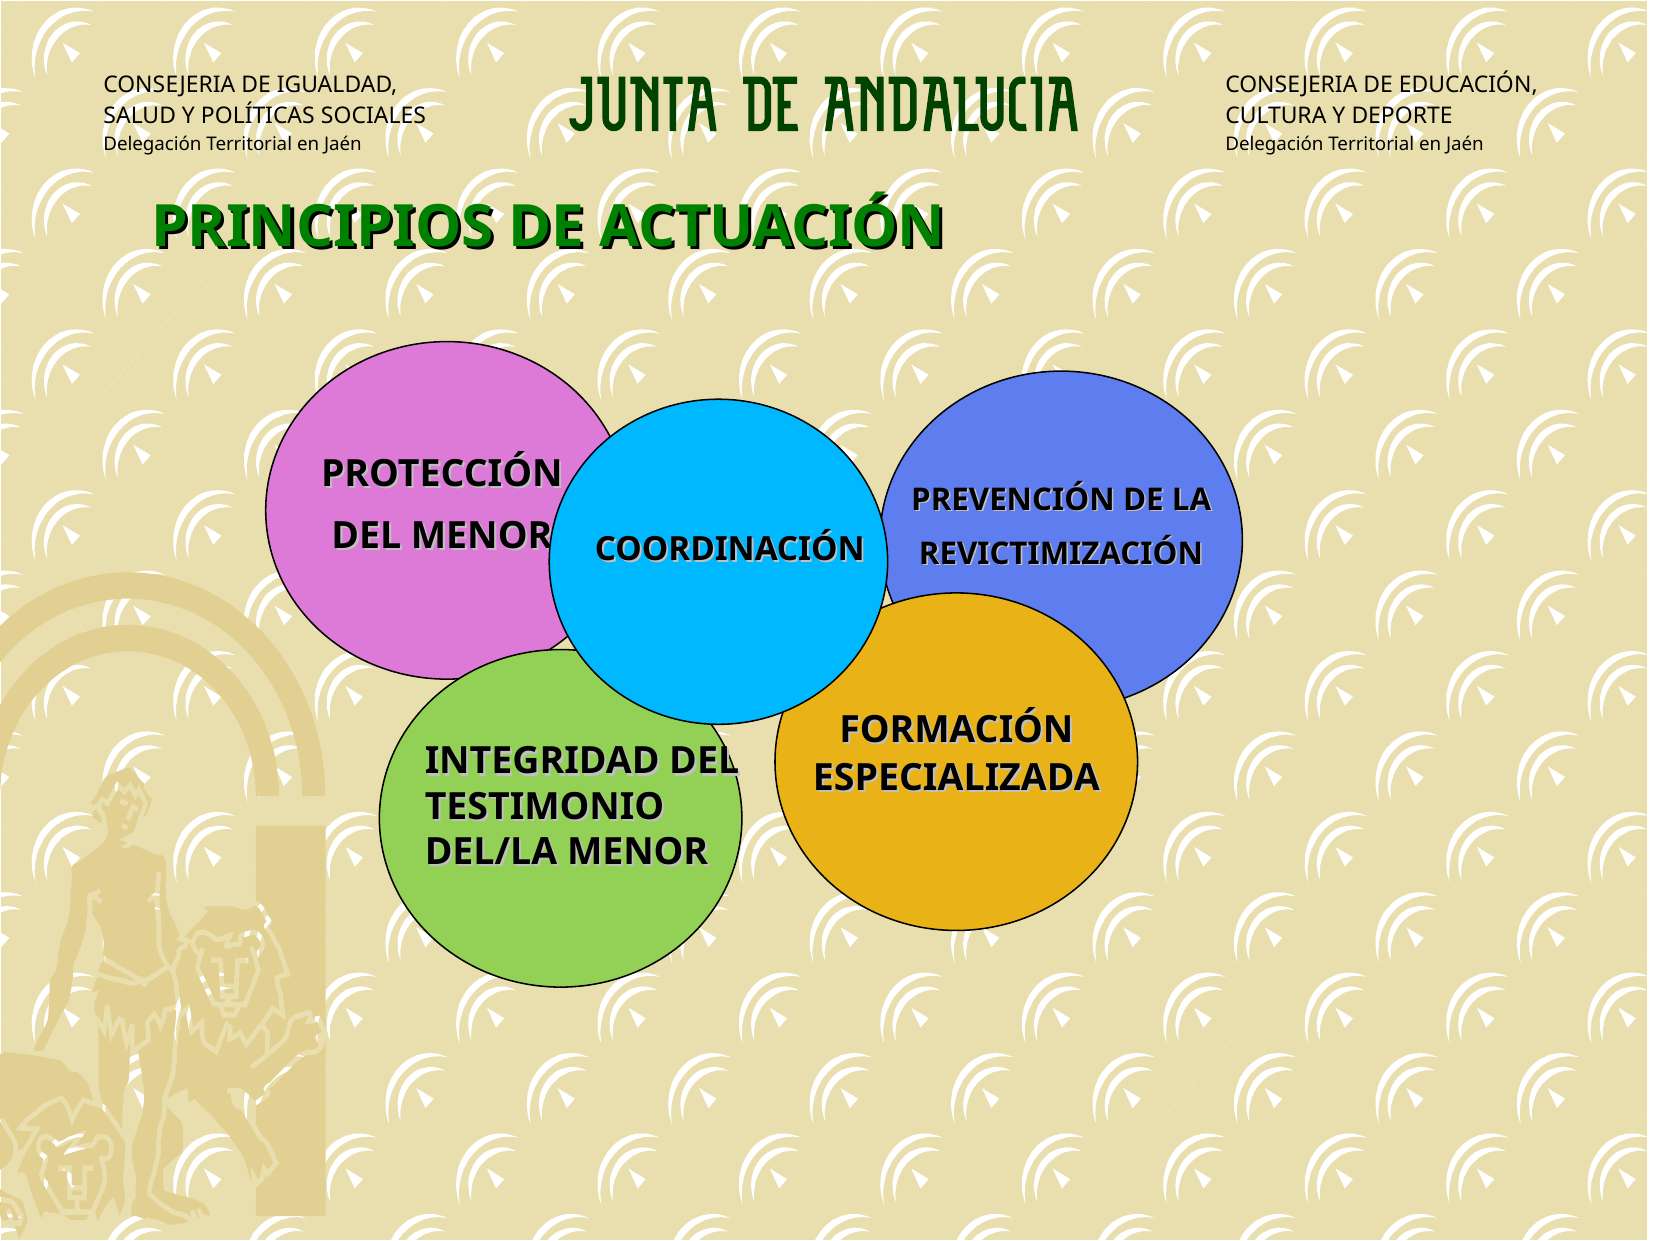

CONSEJERIA DE IGUALDAD,
SALUD Y POLÍTICAS SOCIALES
Delegación Territorial en Jaén
CONSEJERIA DE EDUCACIÓN,
CULTURA Y DEPORTE
Delegación Territorial en Jaén
PRINCIPIOS DE ACTUACIÓN
PROTECCIÓN
DEL MENOR
PREVENCIÓN DE LA
REVICTIMIZACIÓN
COORDINACIÓN
	FORMACIÓN ESPECIALIZADA
	INTEGRIDAD DEL TESTIMONIO DEL/LA MENOR